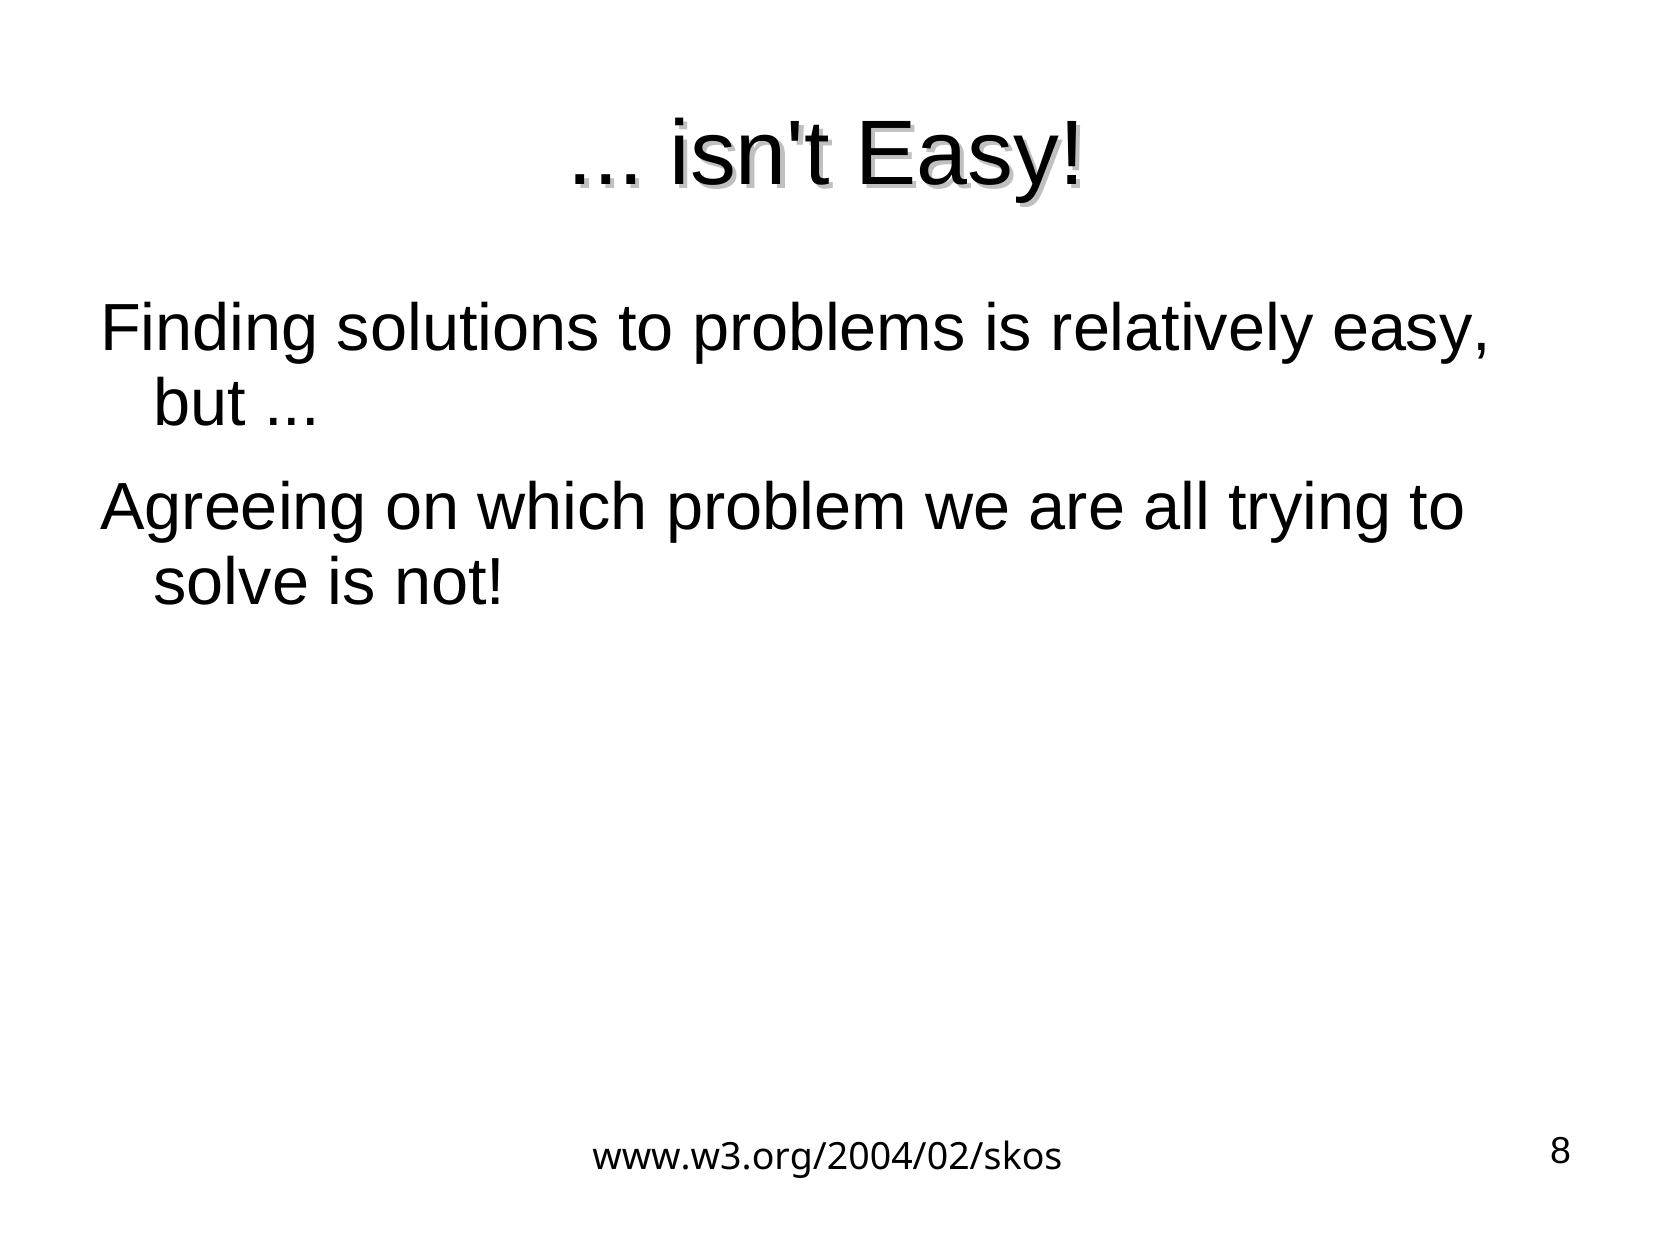

# ... isn't Easy!
Finding solutions to problems is relatively easy, but ...
Agreeing on which problem we are all trying to solve is not!
www.w3.org/2004/02/skos
8